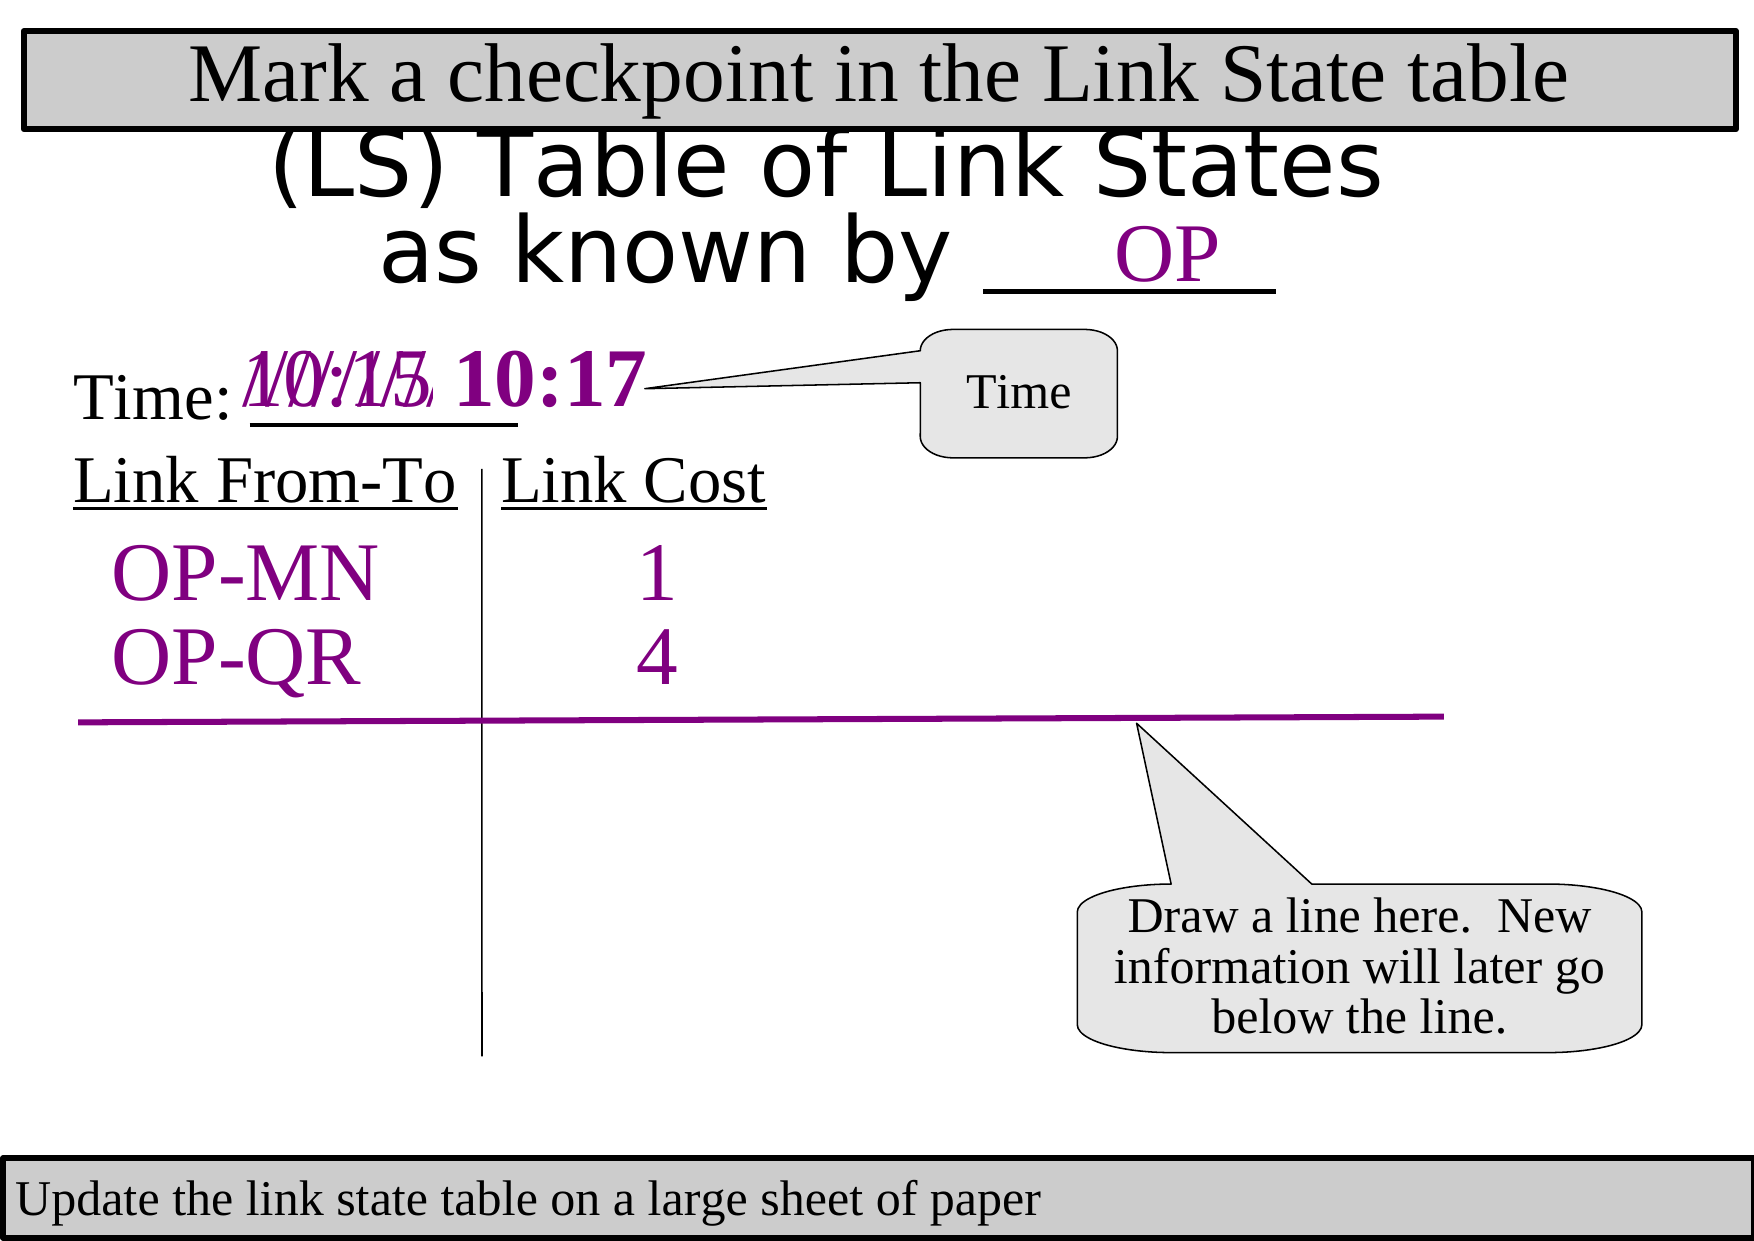

Mark a checkpoint in the Link State table
# (LS) Table of Link States as known by
OP
Time
10:15 10:17
Time:
Link From-To	Link Cost
OP-MN				1
OP-QR				4
Draw a line here. New information will later go below the line.
Update the link state table on a large sheet of paper